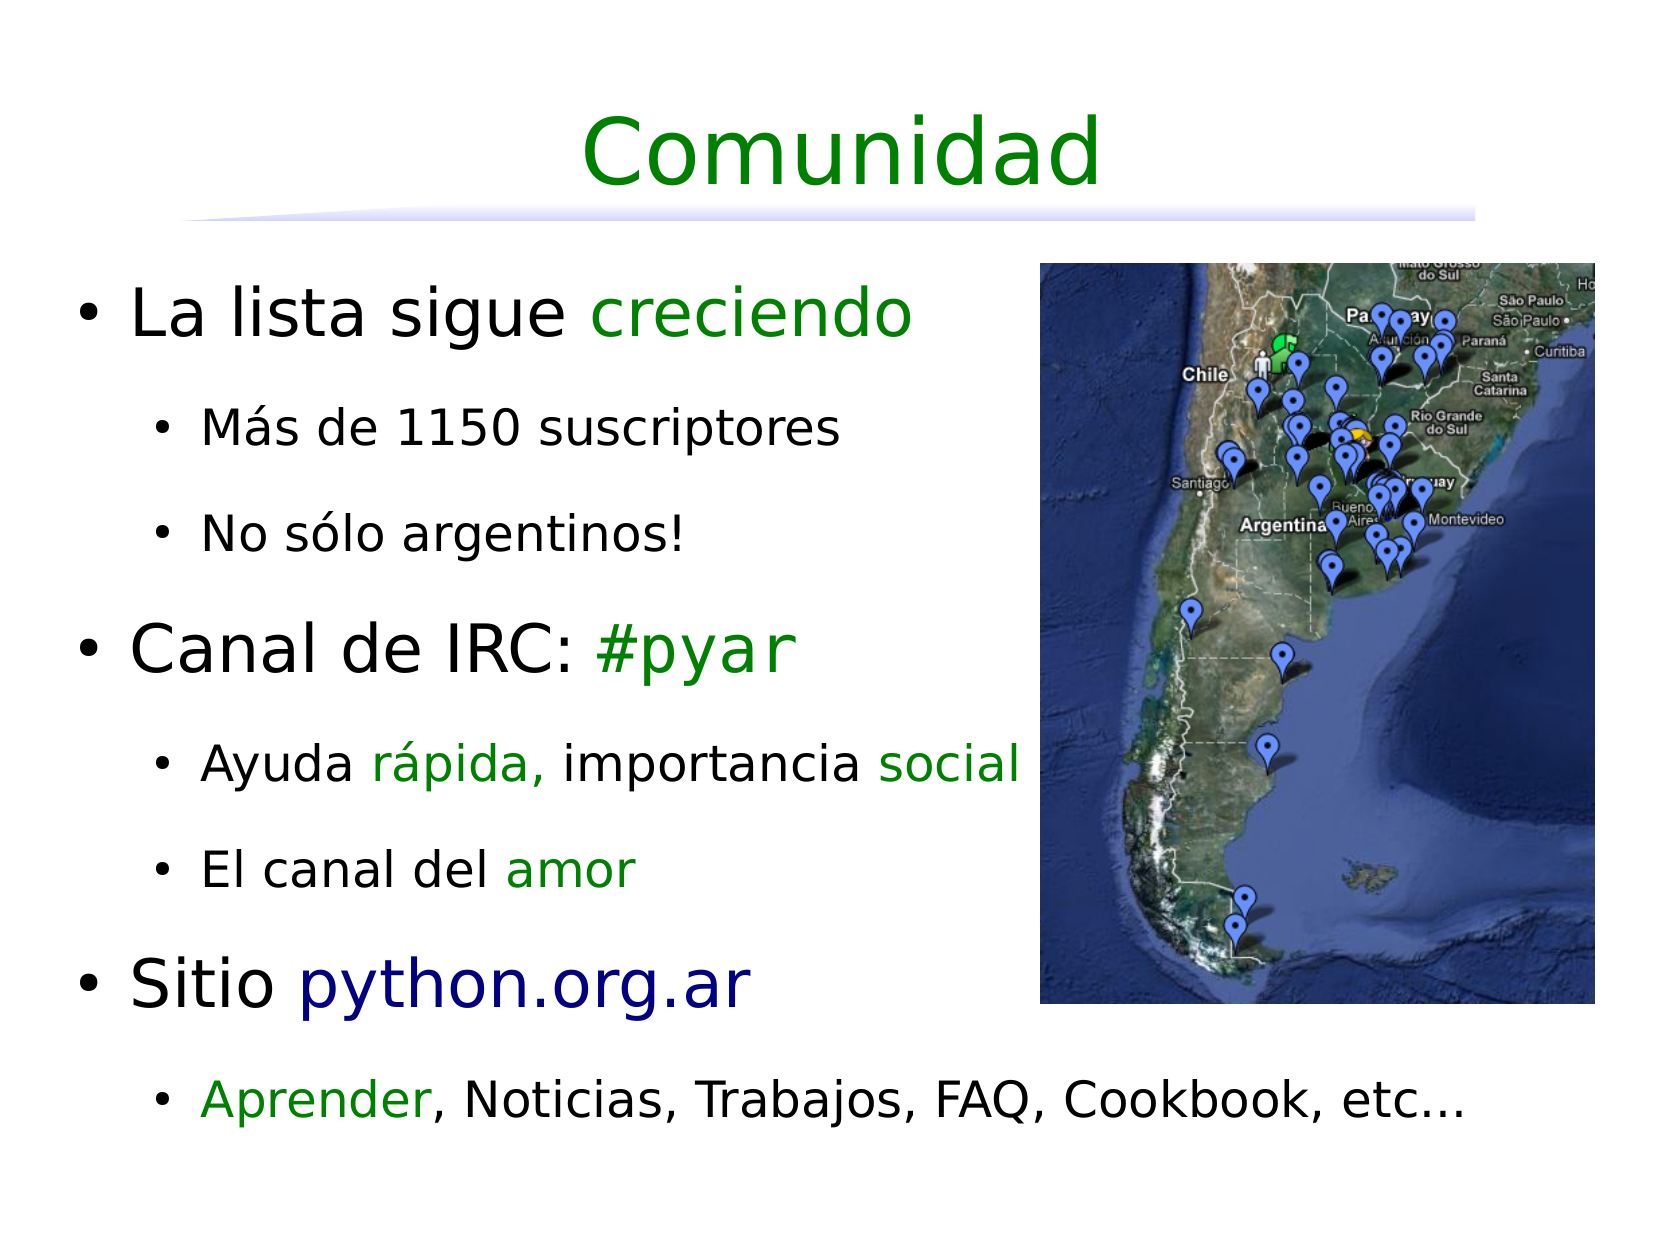

# Comunidad
La lista sigue creciendo
Más de 1150 suscriptores
No sólo argentinos!
Canal de IRC: #pyar
Ayuda rápida, importancia social
El canal del amor
Sitio python.org.ar
Aprender, Noticias, Trabajos, FAQ, Cookbook, etc...